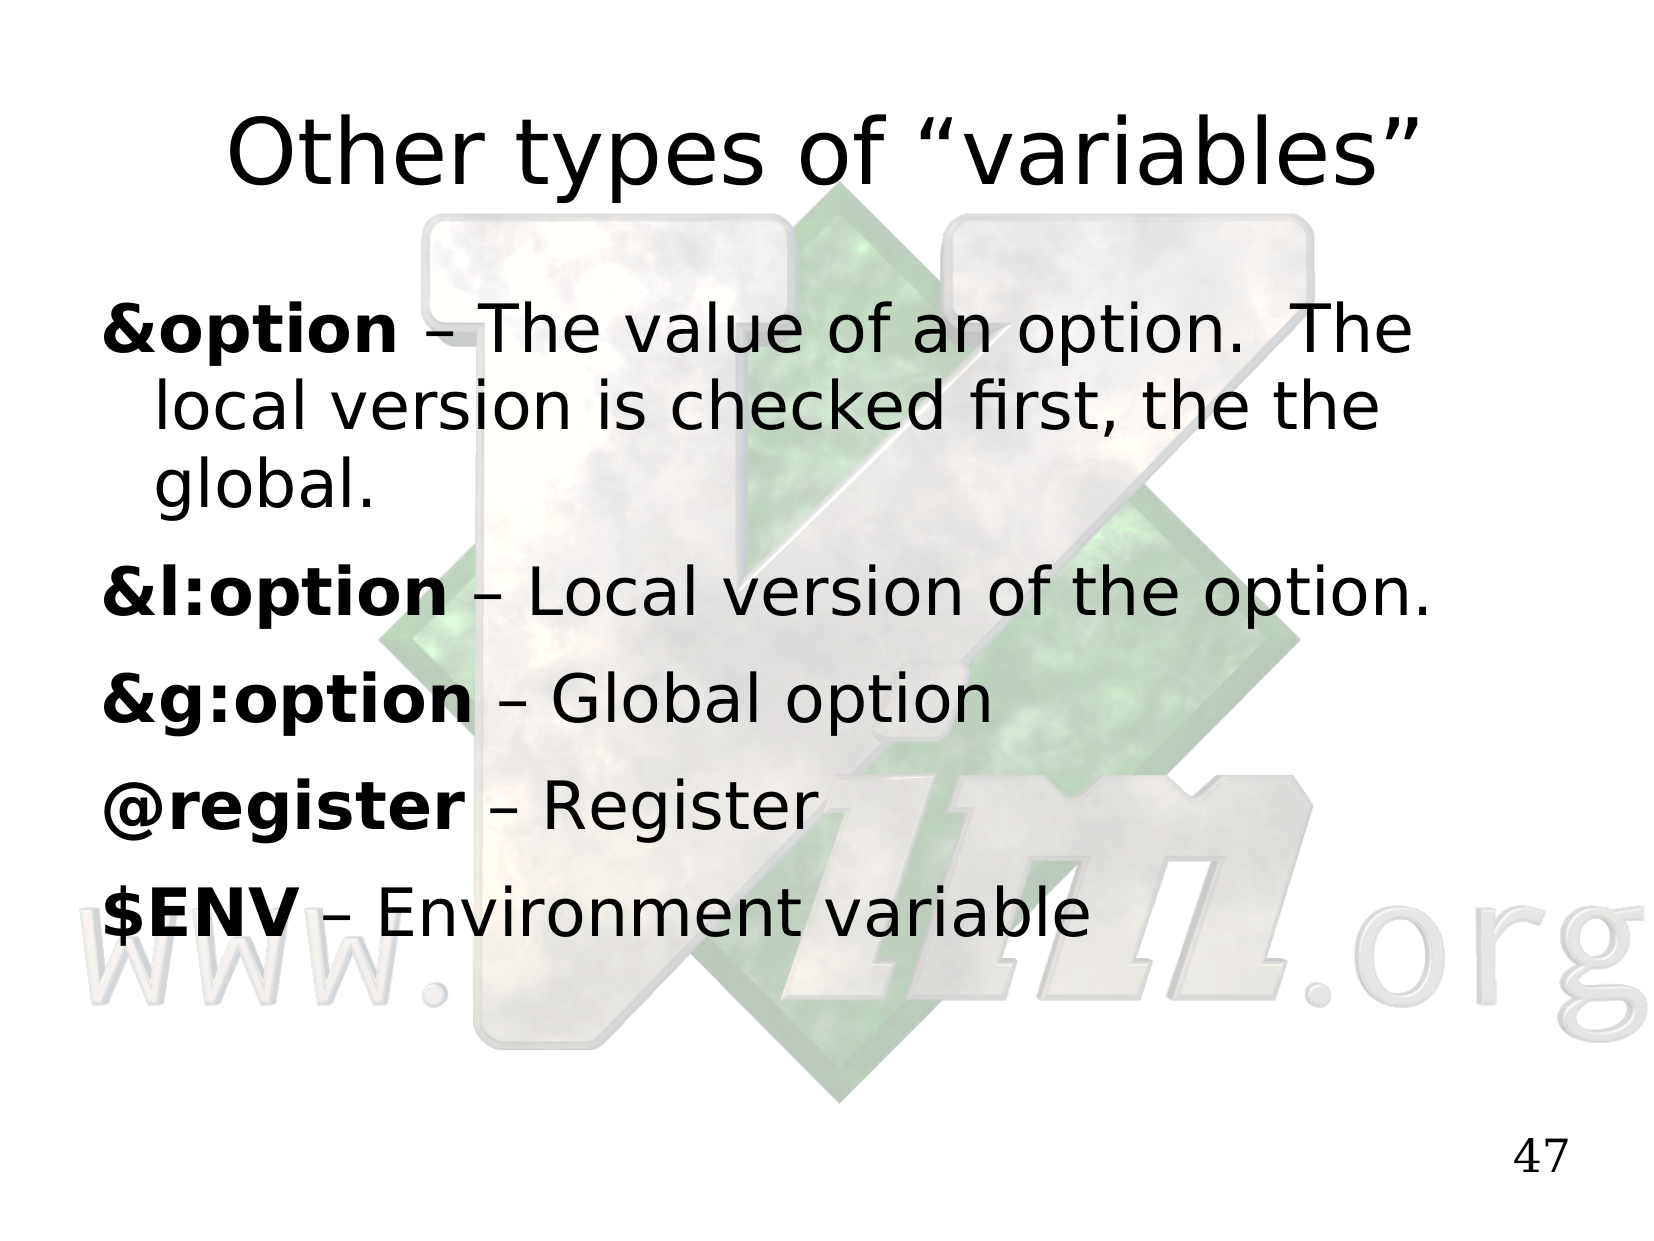

# Other types of “variables”
&option – The value of an option. The local version is checked first, the the global.
&l:option – Local version of the option.
&g:option – Global option
@register – Register
$ENV – Environment variable
47